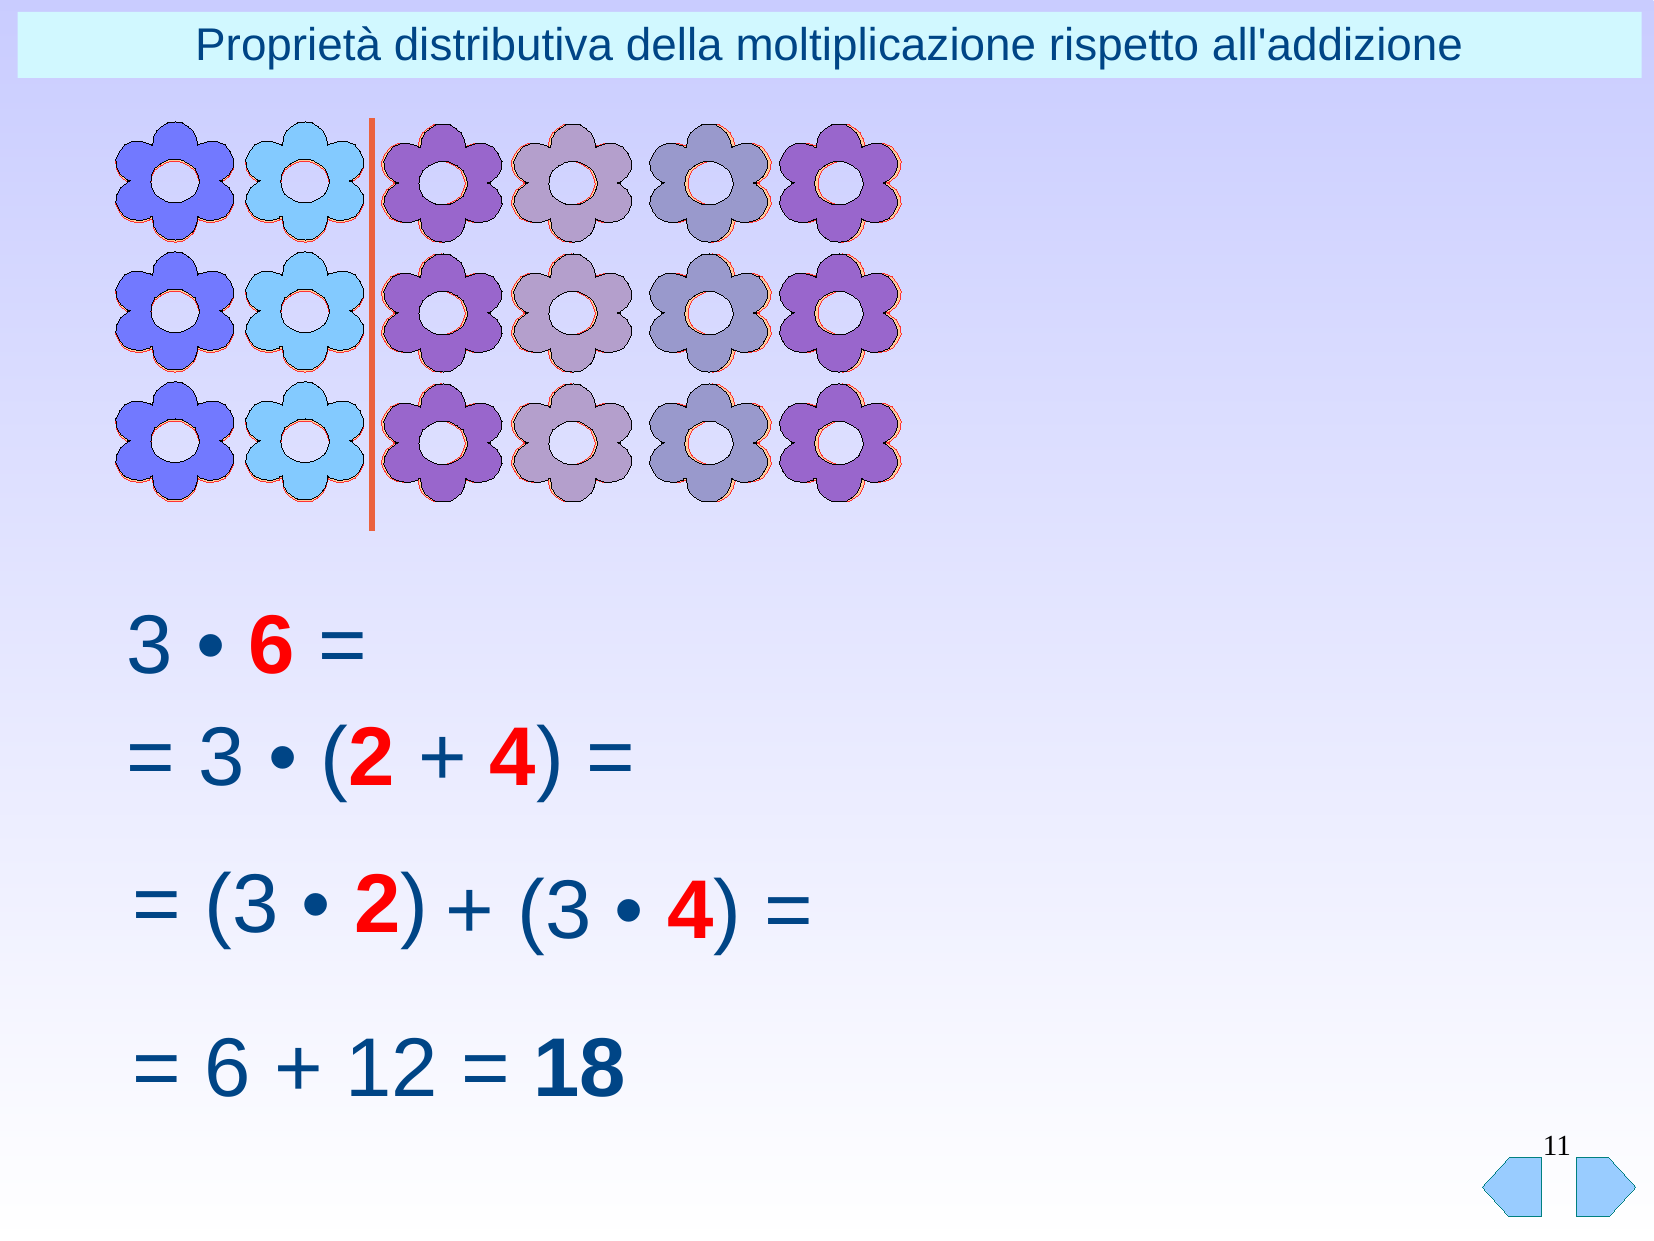

Proprietà distributiva della moltiplicazione rispetto all'addizione
3 • 6 =
= 3 • (2 + 4) =
= (3 • 2)
+ (3 • 4) =
= 6 + 12 = 18
11